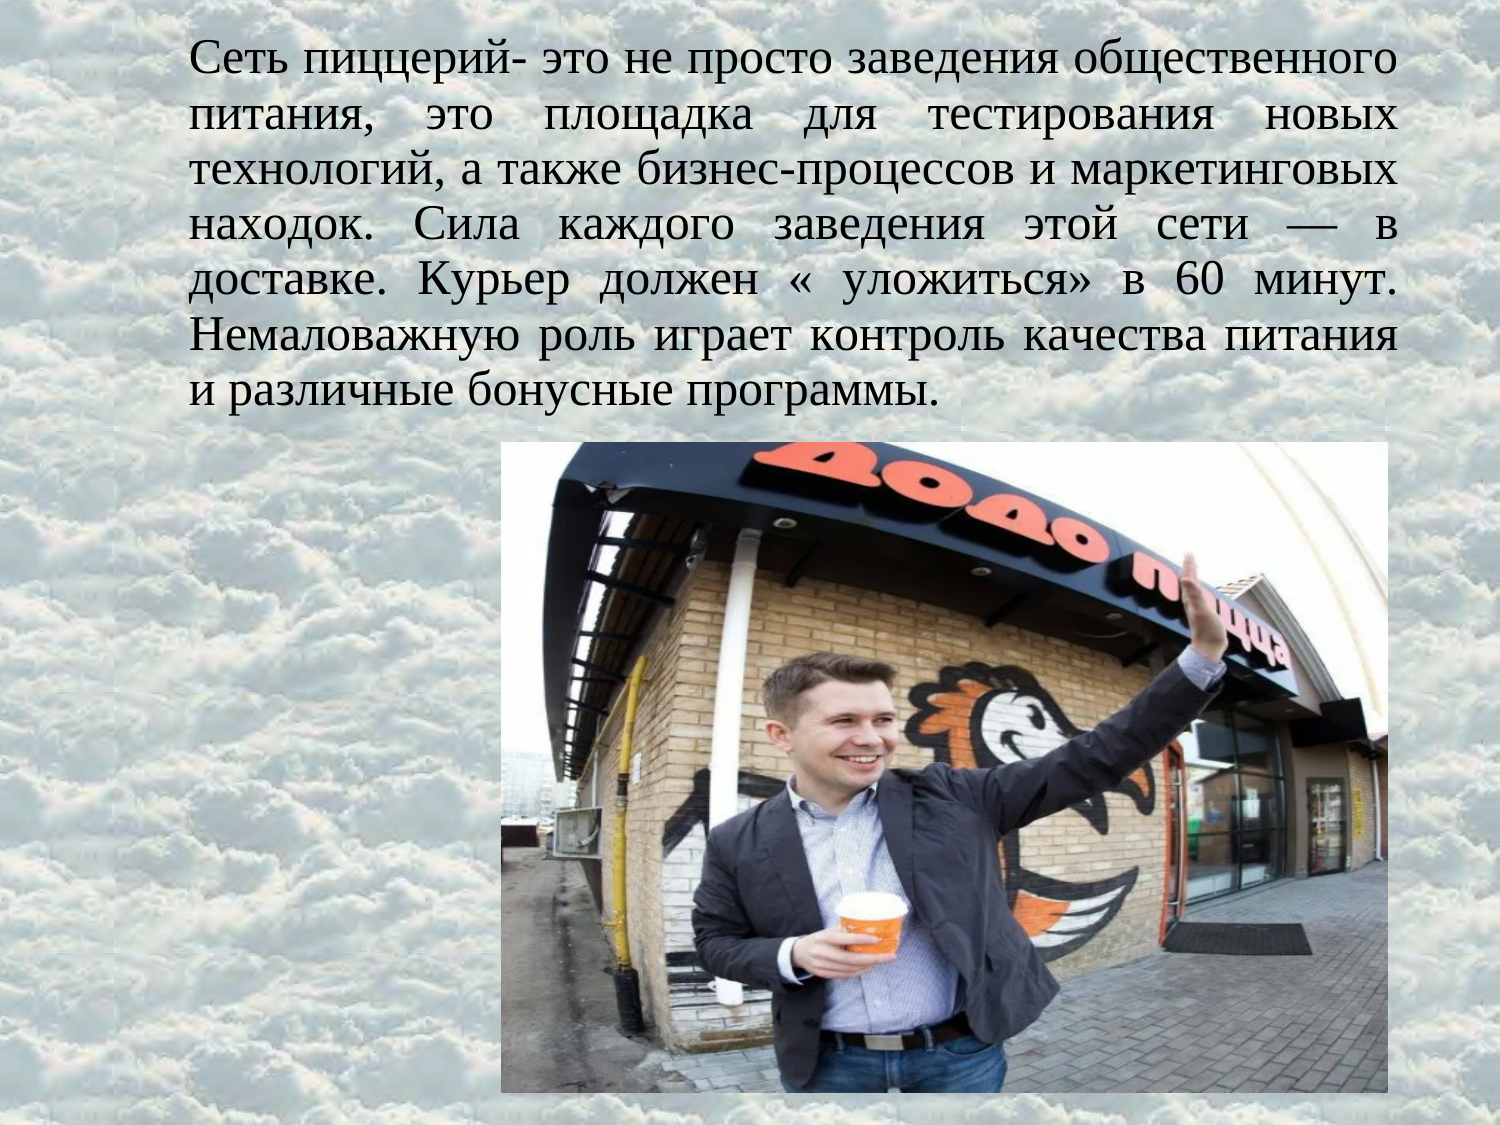

# Сеть пиццерий- это не просто заведения общественного питания, это площадка для тестирования новых технологий, а также бизнес-процессов и маркетинговых находок. Сила каждого заведения этой сети — в доставке. Курьер должен « уложиться» в 60 минут. Немаловажную роль играет контроль качества питания и различные бонусные программы.